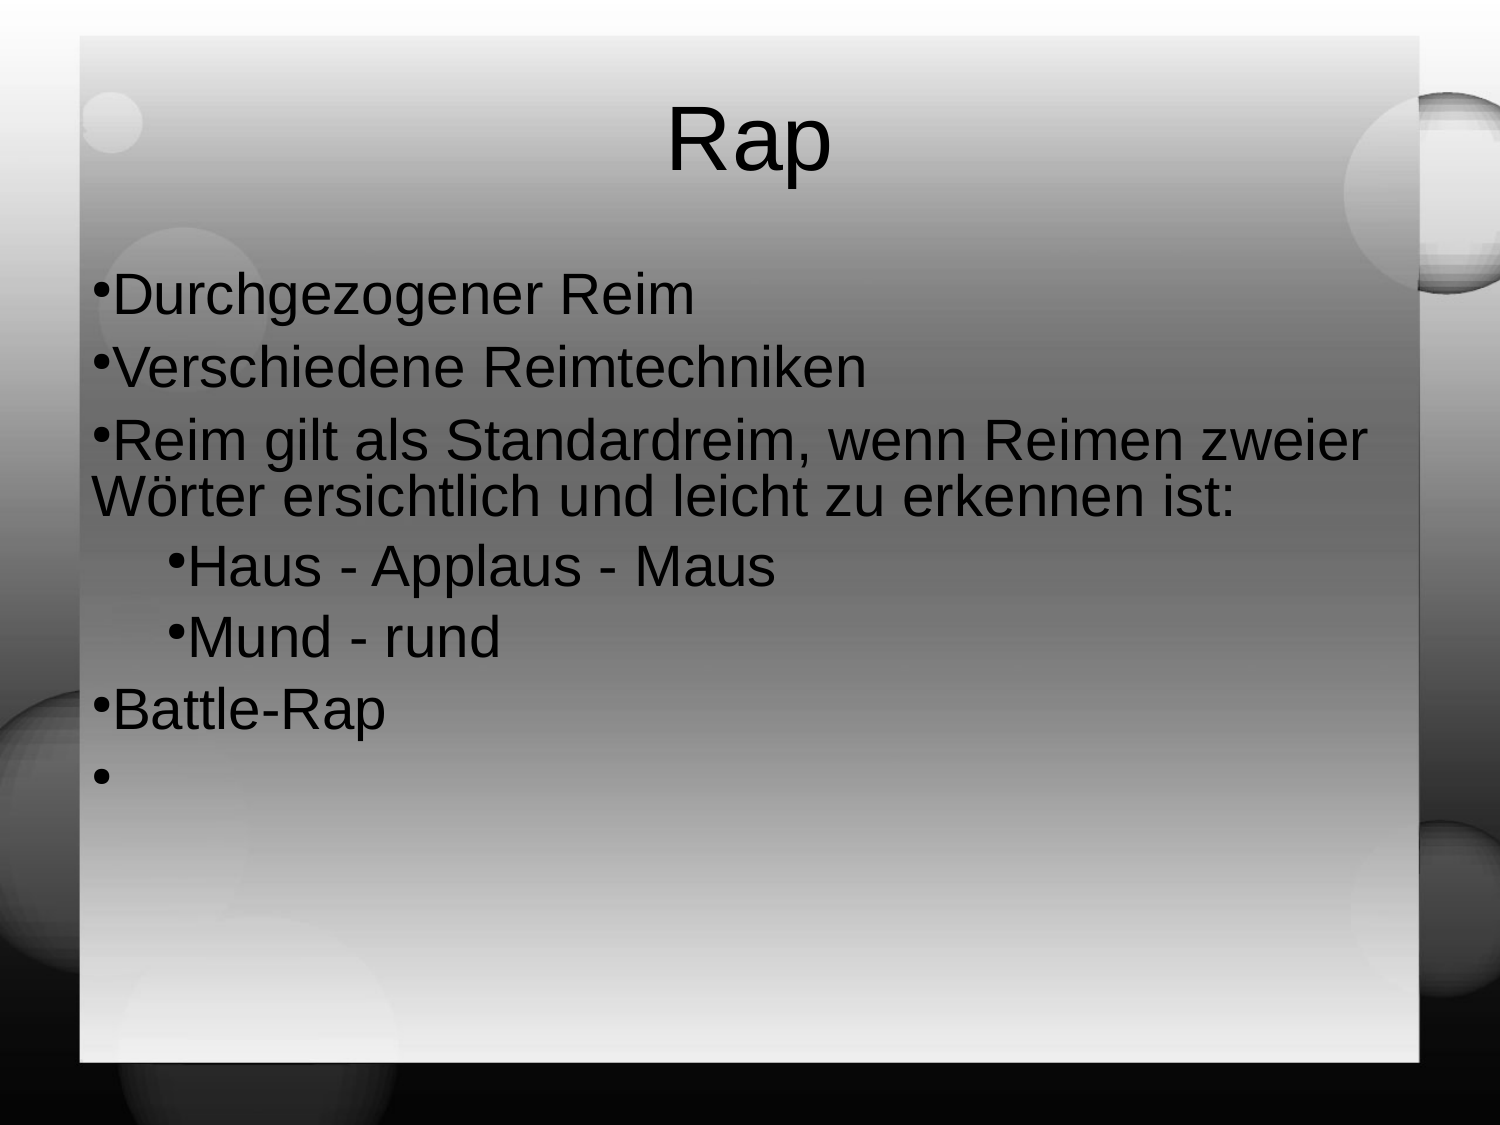

# Rap
Durchgezogener Reim
Verschiedene Reimtechniken
Reim gilt als Standardreim, wenn Reimen zweier 	 Wörter ersichtlich und leicht zu erkennen ist:
Haus - Applaus - Maus
Mund - rund
Battle-Rap